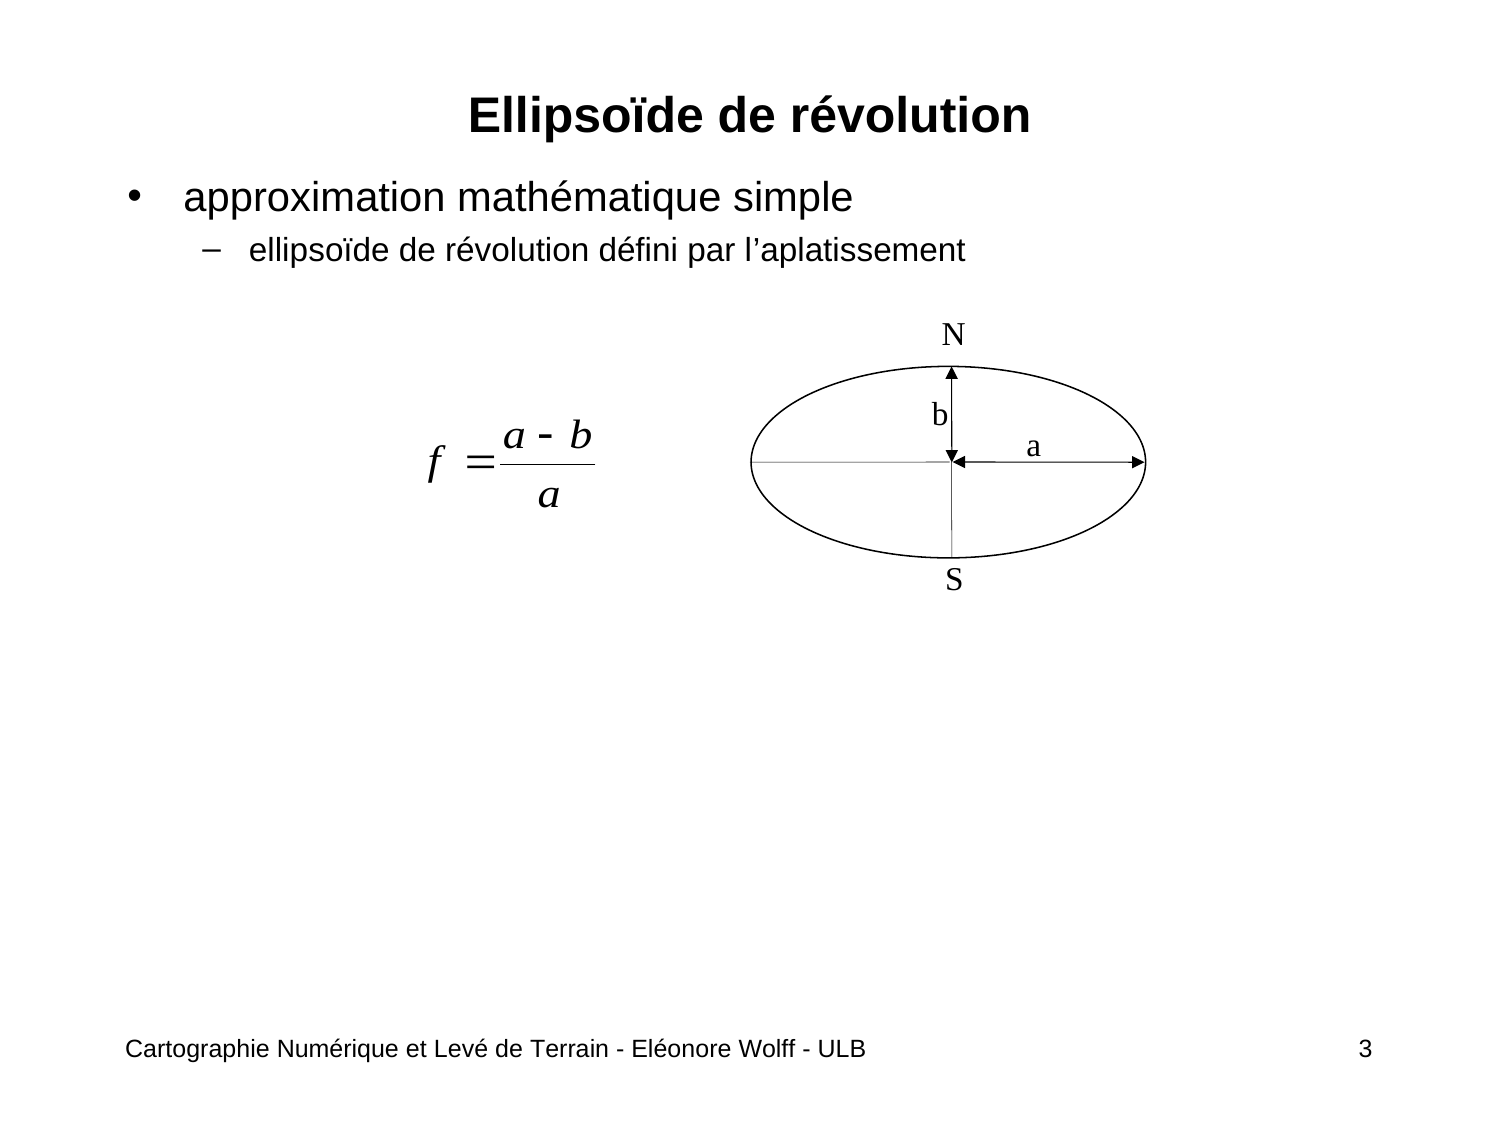

# Ellipsoïde de révolution
approximation mathématique simple
ellipsoïde de révolution défini par l’aplatissement
N
b
a
S
Cartographie Numérique et Levé de Terrain - Eléonore Wolff - ULB
1